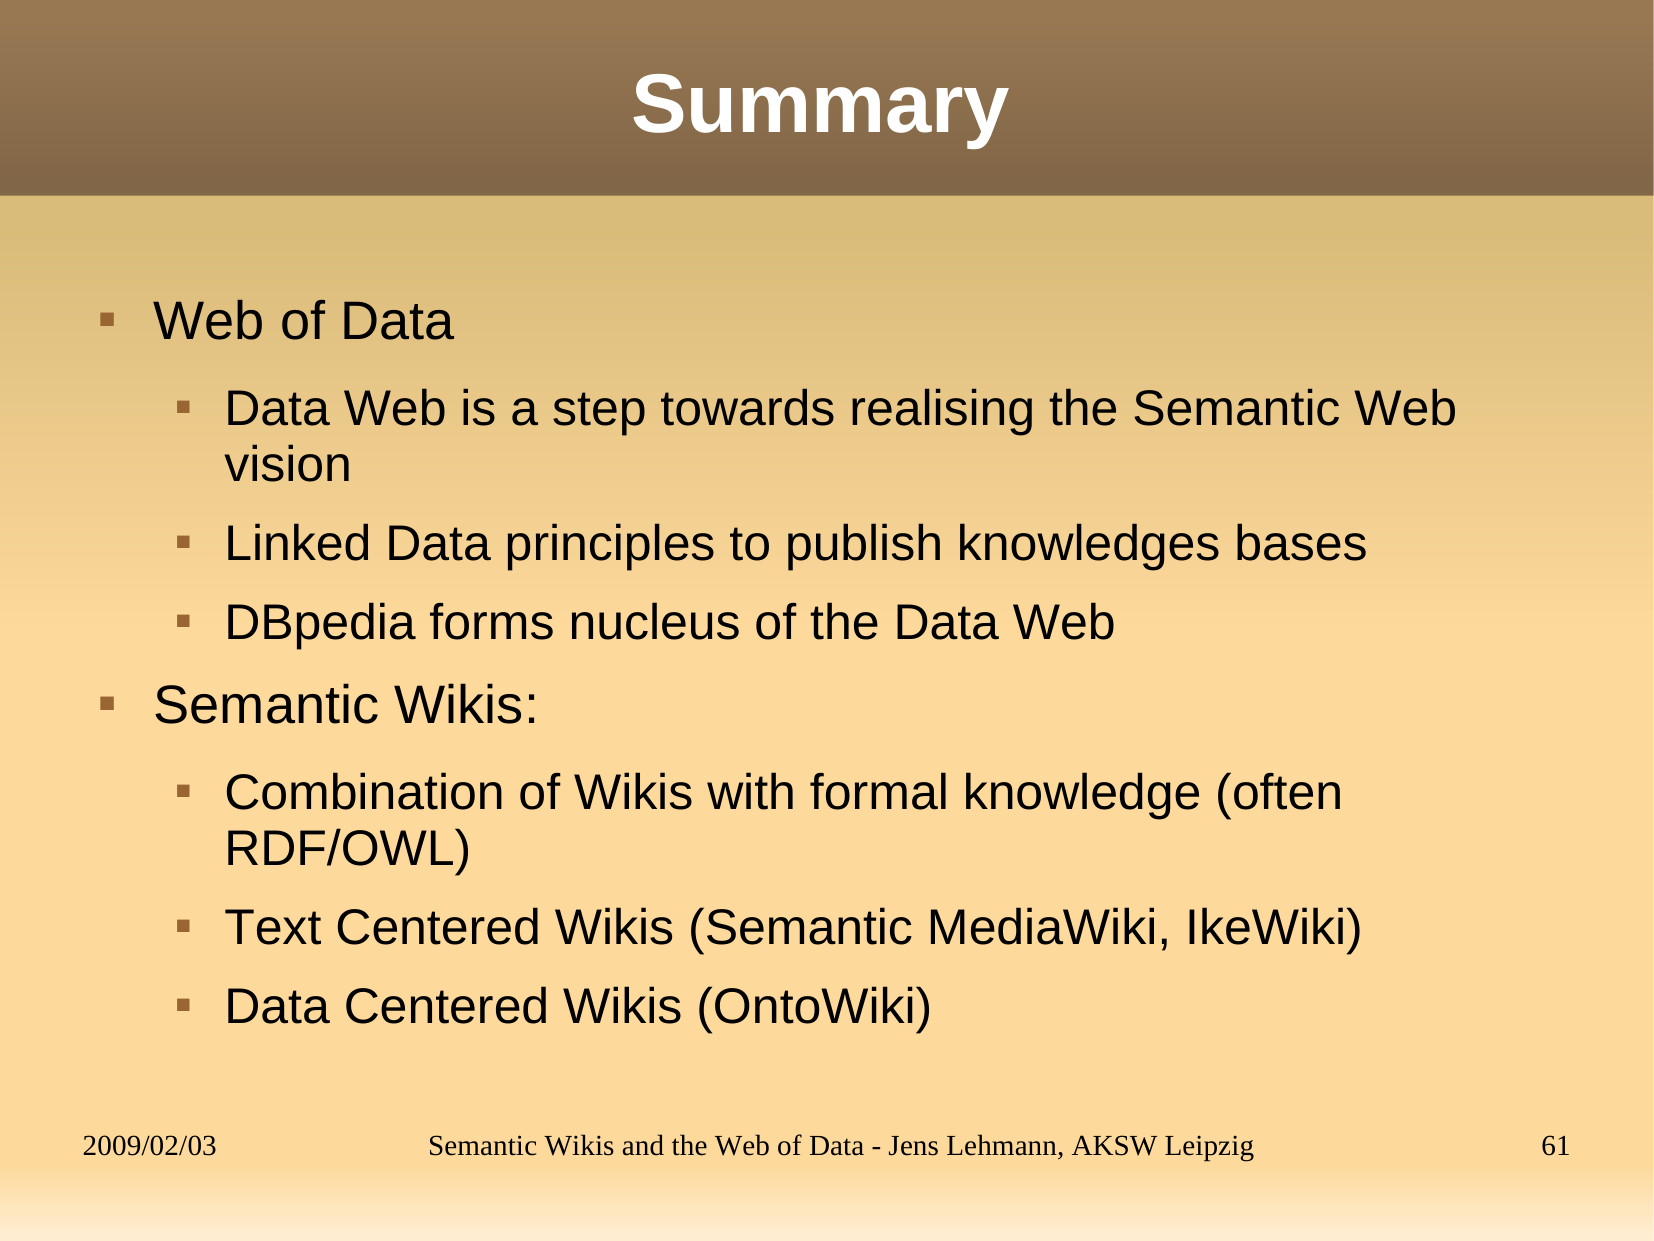

# Summary
Web of Data
Data Web is a step towards realising the Semantic Web vision
Linked Data principles to publish knowledges bases
DBpedia forms nucleus of the Data Web
Semantic Wikis:
Combination of Wikis with formal knowledge (often RDF/OWL)
Text Centered Wikis (Semantic MediaWiki, IkeWiki)
Data Centered Wikis (OntoWiki)
2009/02/03
Semantic Wikis and the Web of Data - Jens Lehmann, AKSW Leipzig
61